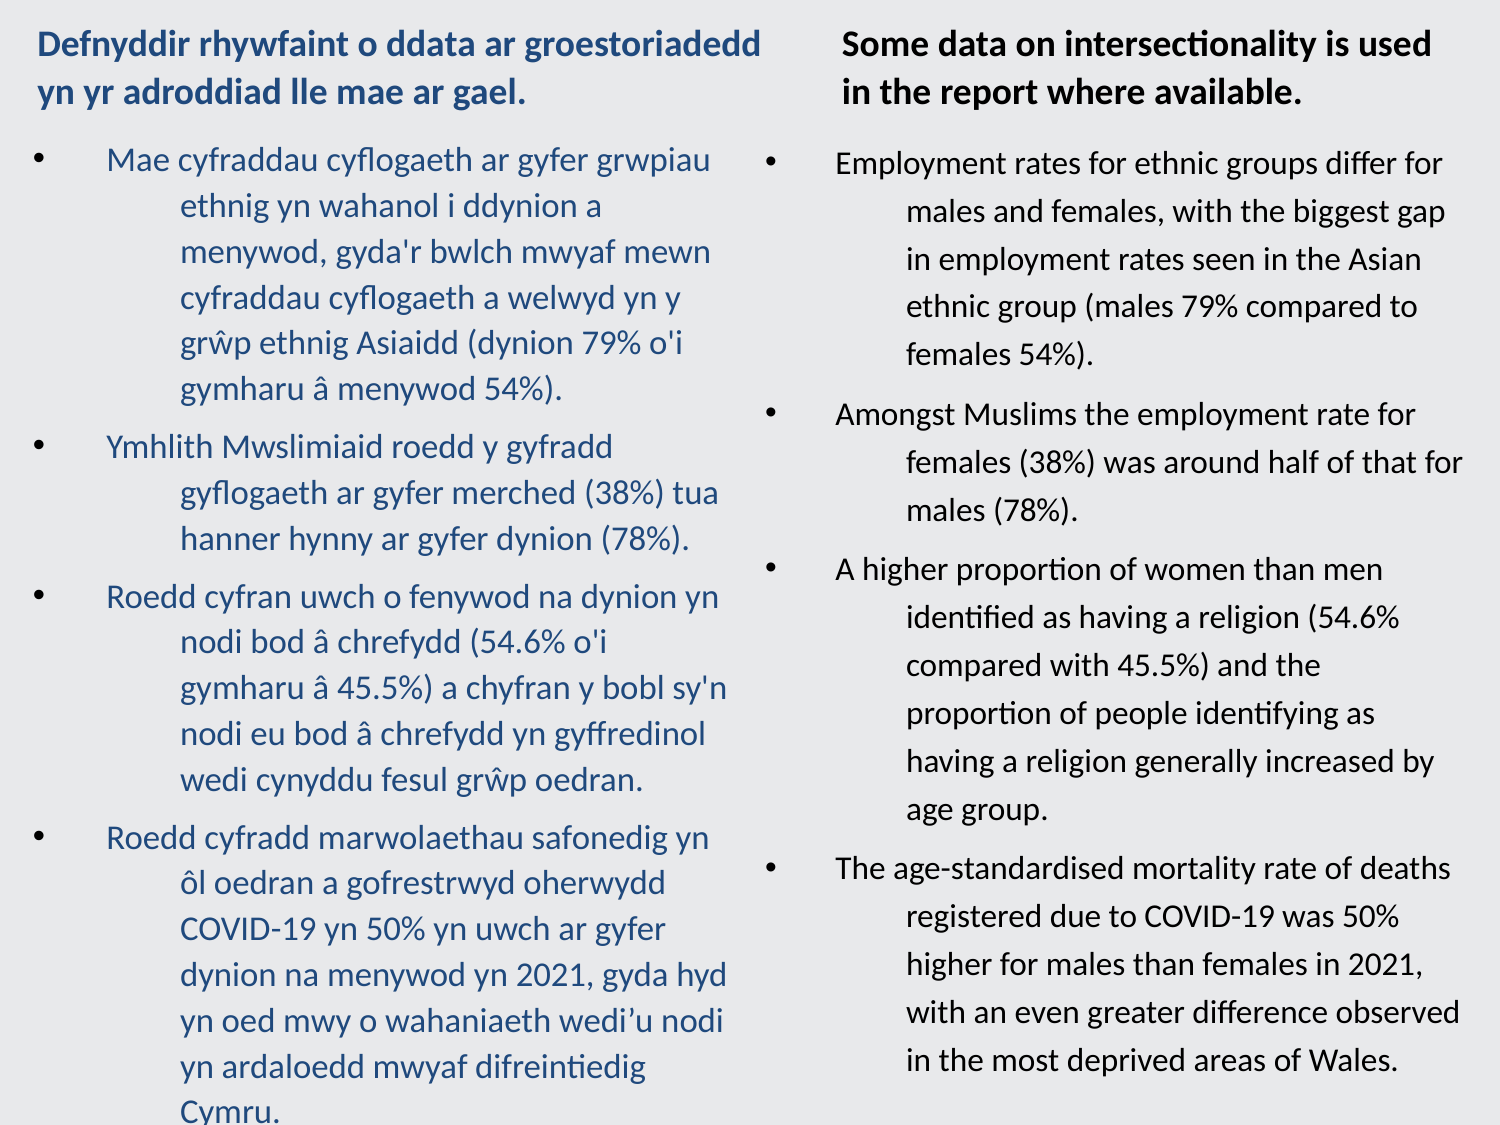

Defnyddir rhywfaint o ddata ar groestoriadedd yn yr adroddiad lle mae ar gael.
# Some data on intersectionality is used in the report where available.
Mae cyfraddau cyflogaeth ar gyfer grwpiau ethnig yn wahanol i ddynion a menywod, gyda'r bwlch mwyaf mewn cyfraddau cyflogaeth a welwyd yn y grŵp ethnig Asiaidd (dynion 79% o'i gymharu â menywod 54%).
Ymhlith Mwslimiaid roedd y gyfradd gyflogaeth ar gyfer merched (38%) tua hanner hynny ar gyfer dynion (78%).
Roedd cyfran uwch o fenywod na dynion yn nodi bod â chrefydd (54.6% o'i gymharu â 45.5%) a chyfran y bobl sy'n nodi eu bod â chrefydd yn gyffredinol wedi cynyddu fesul grŵp oedran.
Roedd cyfradd marwolaethau safonedig yn ôl oedran a gofrestrwyd oherwydd COVID-19 yn 50% yn uwch ar gyfer dynion na menywod yn 2021, gyda hyd yn oed mwy o wahaniaeth wedi’u nodi yn ardaloedd mwyaf difreintiedig Cymru.
Employment rates for ethnic groups differ for males and females, with the biggest gap in employment rates seen in the Asian ethnic group (males 79% compared to females 54%).
Amongst Muslims the employment rate for females (38%) was around half of that for males (78%).
A higher proportion of women than men identified as having a religion (54.6% compared with 45.5%) and the proportion of people identifying as having a religion generally increased by age group.
The age-standardised mortality rate of deaths registered due to COVID-19 was 50% higher for males than females in 2021, with an even greater difference observed in the most deprived areas of Wales.